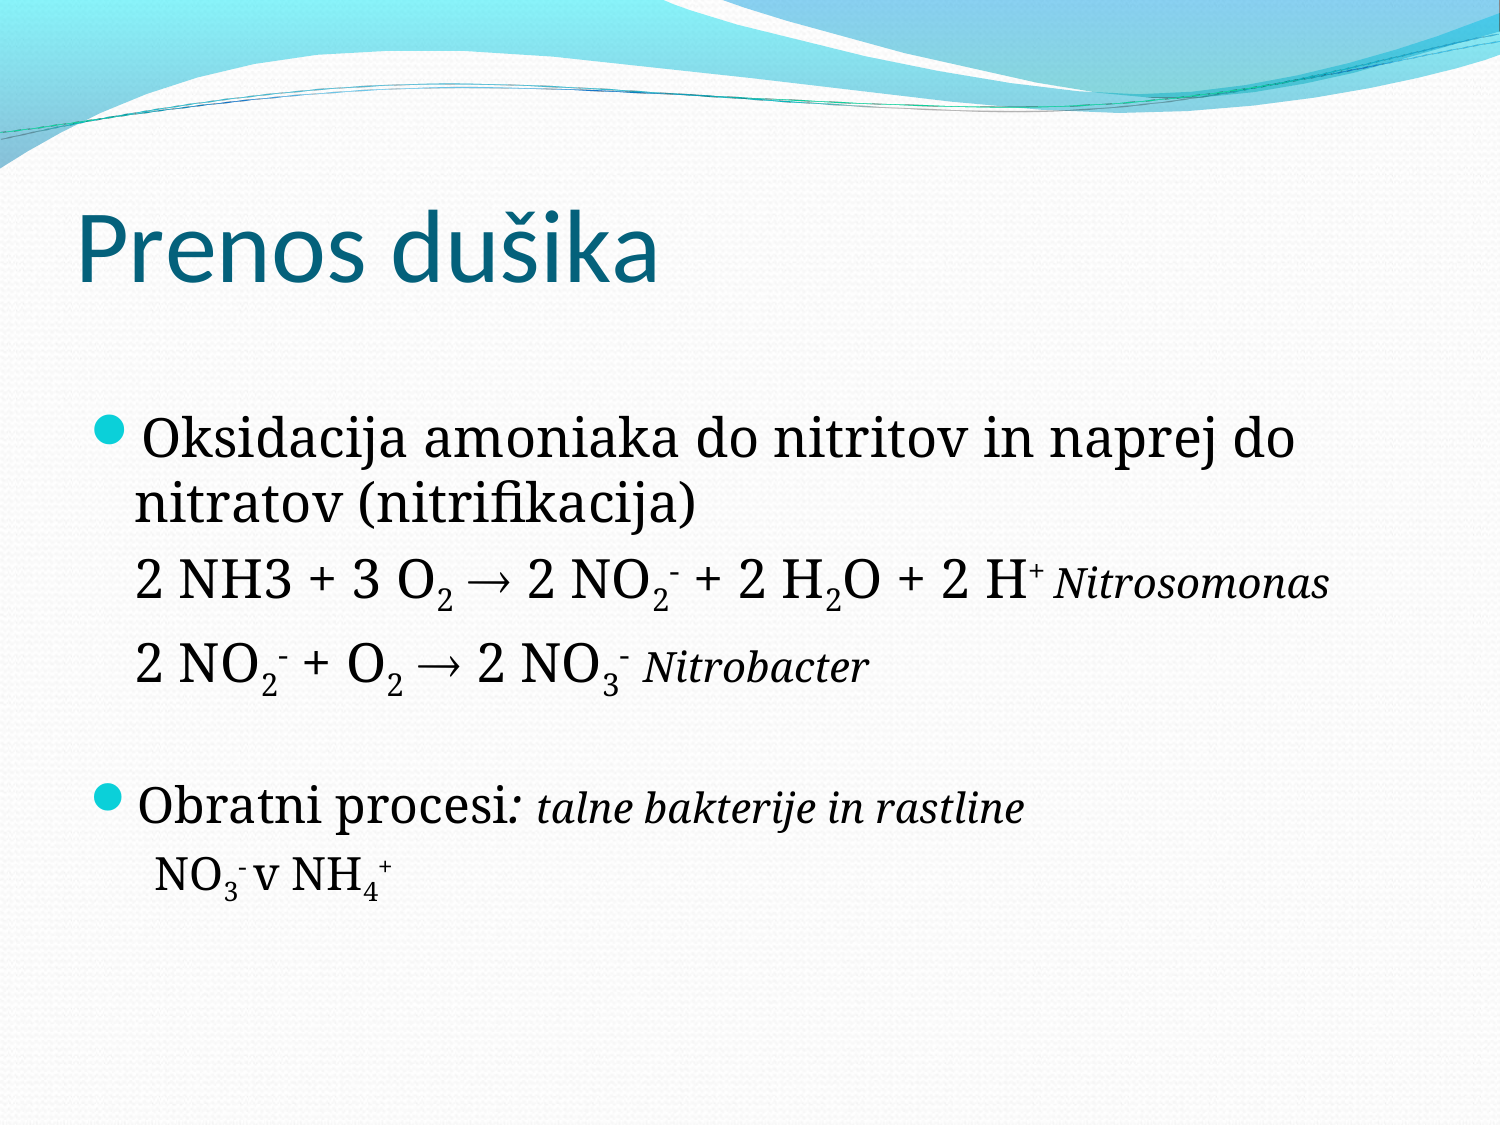

# Prenos dušika
Oksidacija amoniaka do nitritov in naprej do nitratov (nitrifikacija)
	2 NH3 + 3 O2  2 NO2- + 2 H2O + 2 H+ Nitrosomonas
 	2 NO2- + O2  2 NO3- Nitrobacter
Obratni procesi: talne bakterije in rastline
NO3- v NH4+